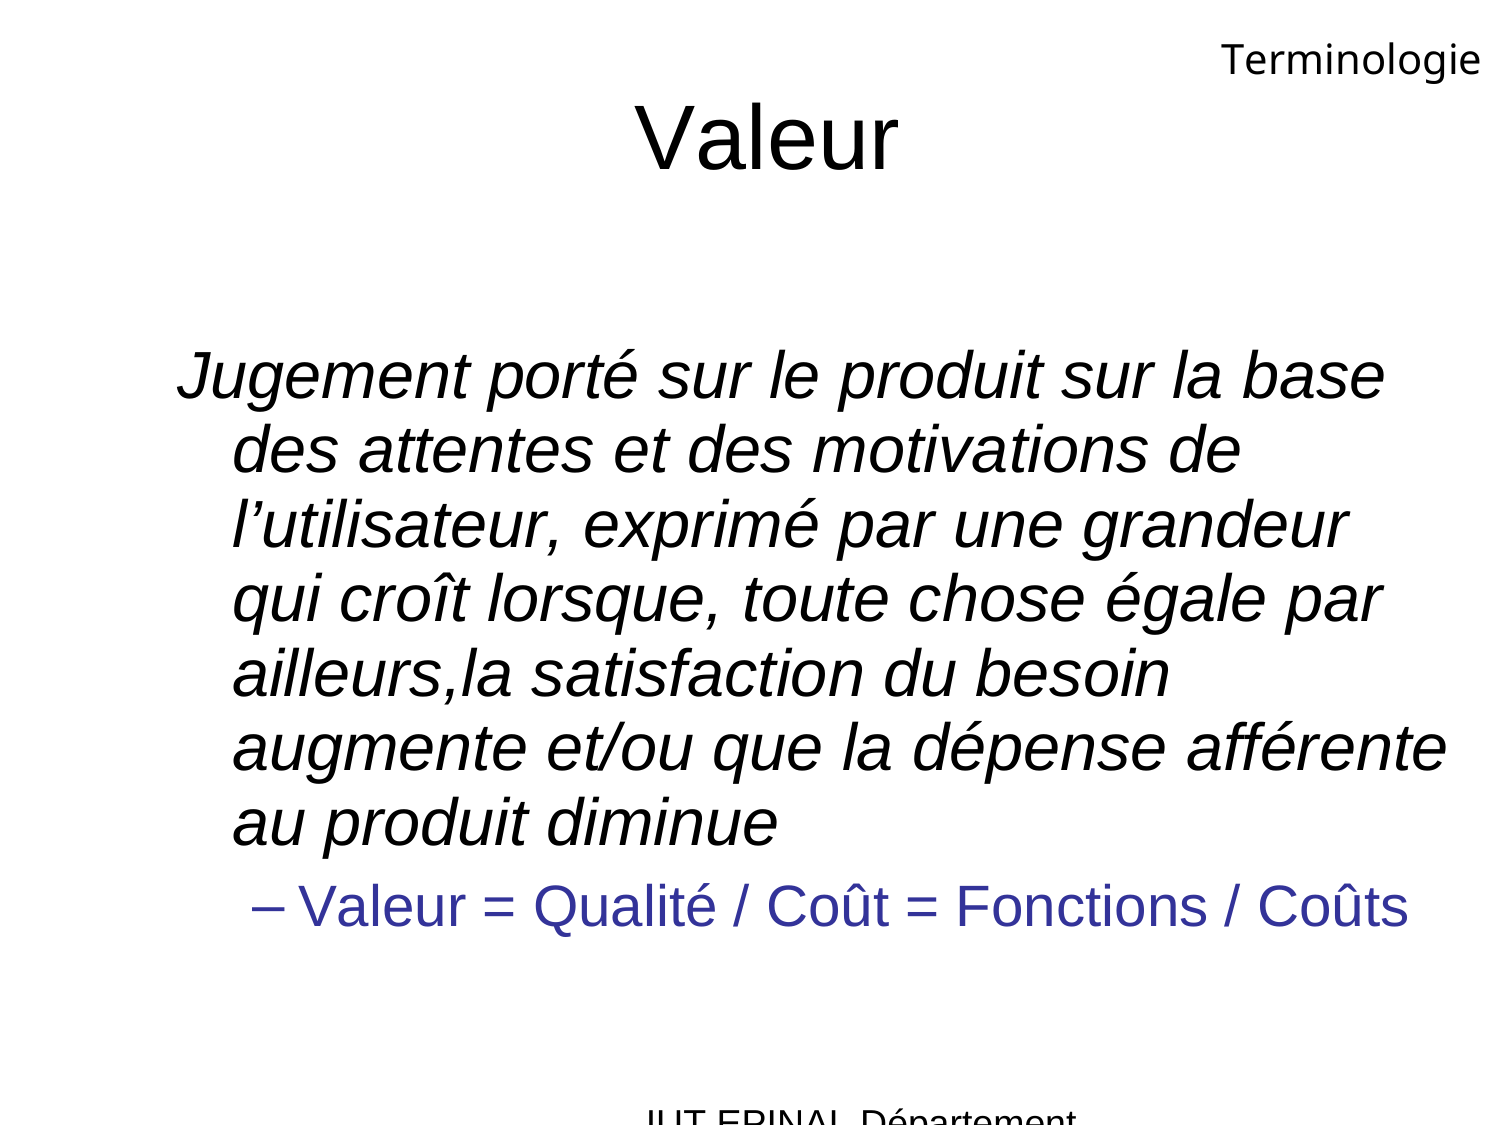

Terminologie
# Valeur
Jugement porté sur le produit sur la base des attentes et des motivations de l’utilisateur, exprimé par une grandeur qui croît lorsque, toute chose égale par ailleurs,la satisfaction du besoin augmente et/ou que la dépense afférente au produit diminue
Valeur = Qualité / Coût = Fonctions / Coûts